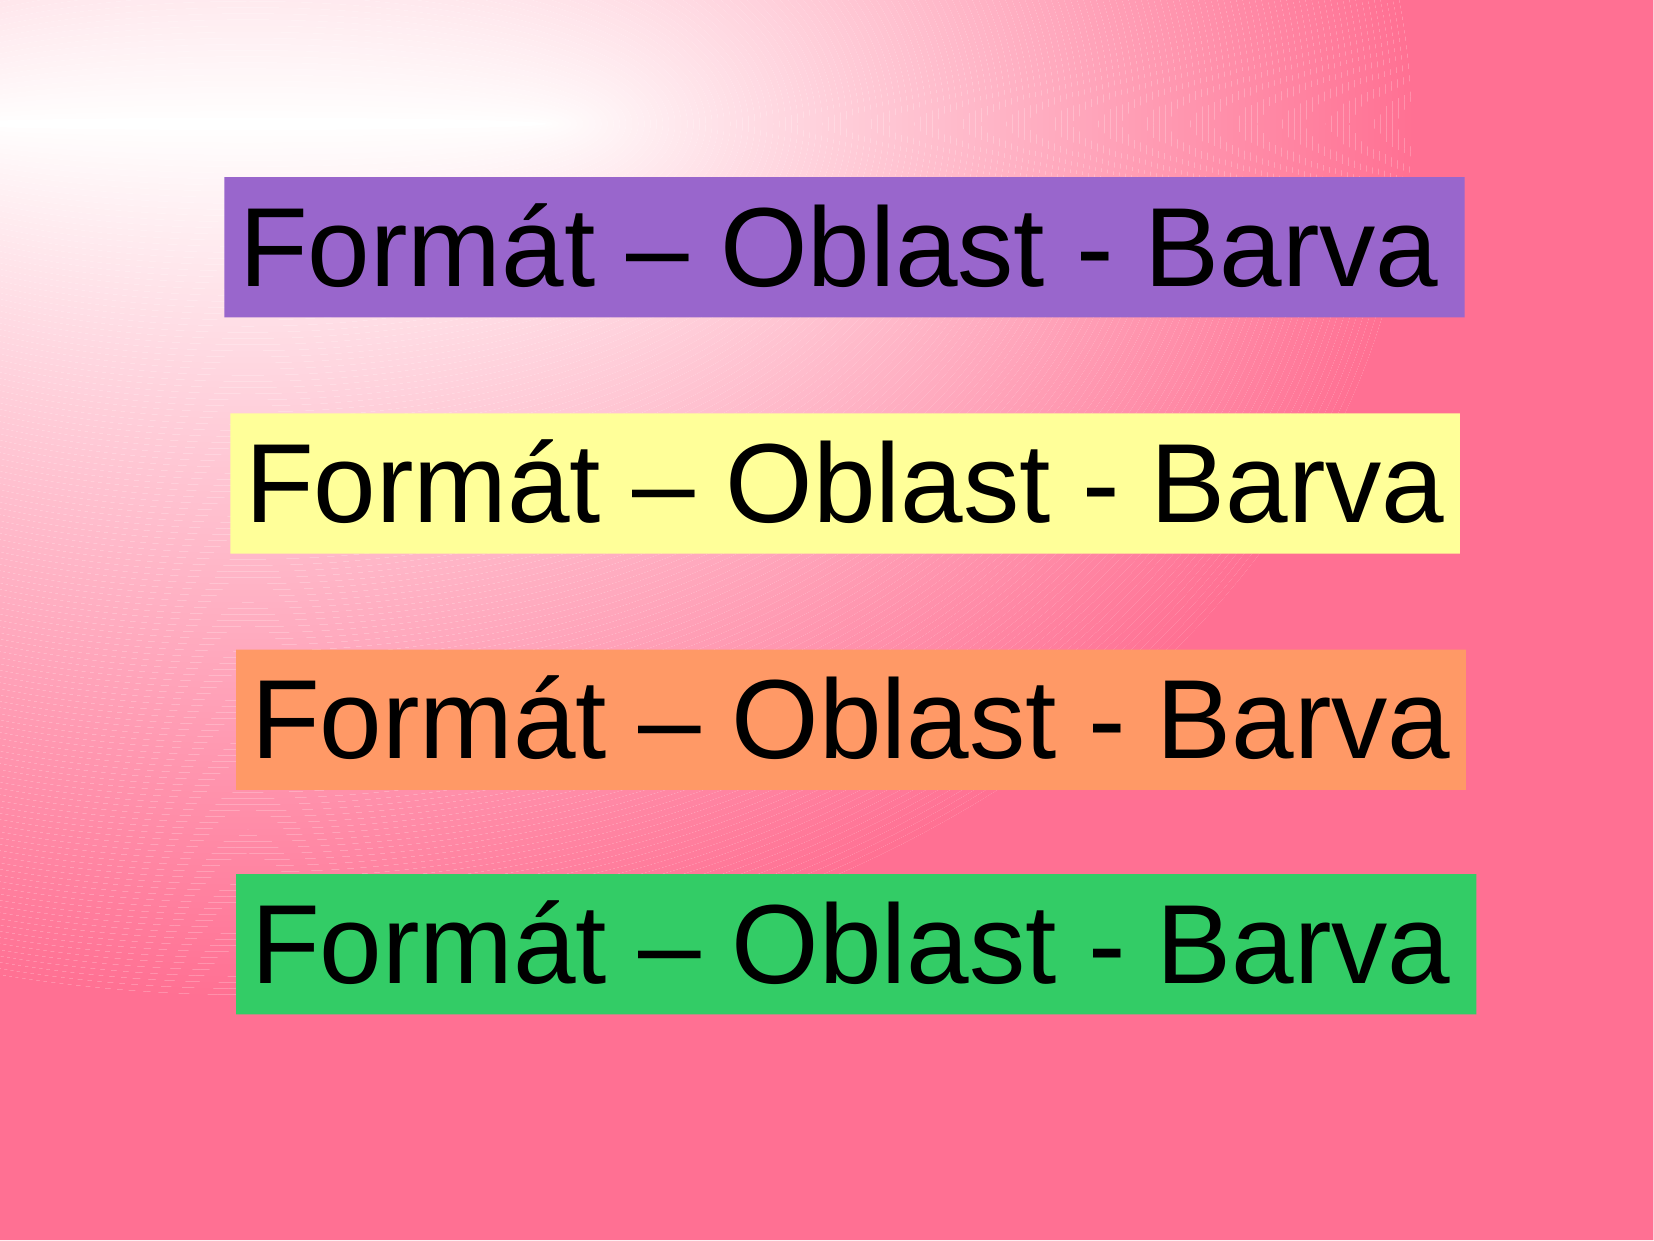

Formát – Oblast - Barva
Formát – Oblast - Barva
Formát – Oblast - Barva
Formát – Oblast - Barva